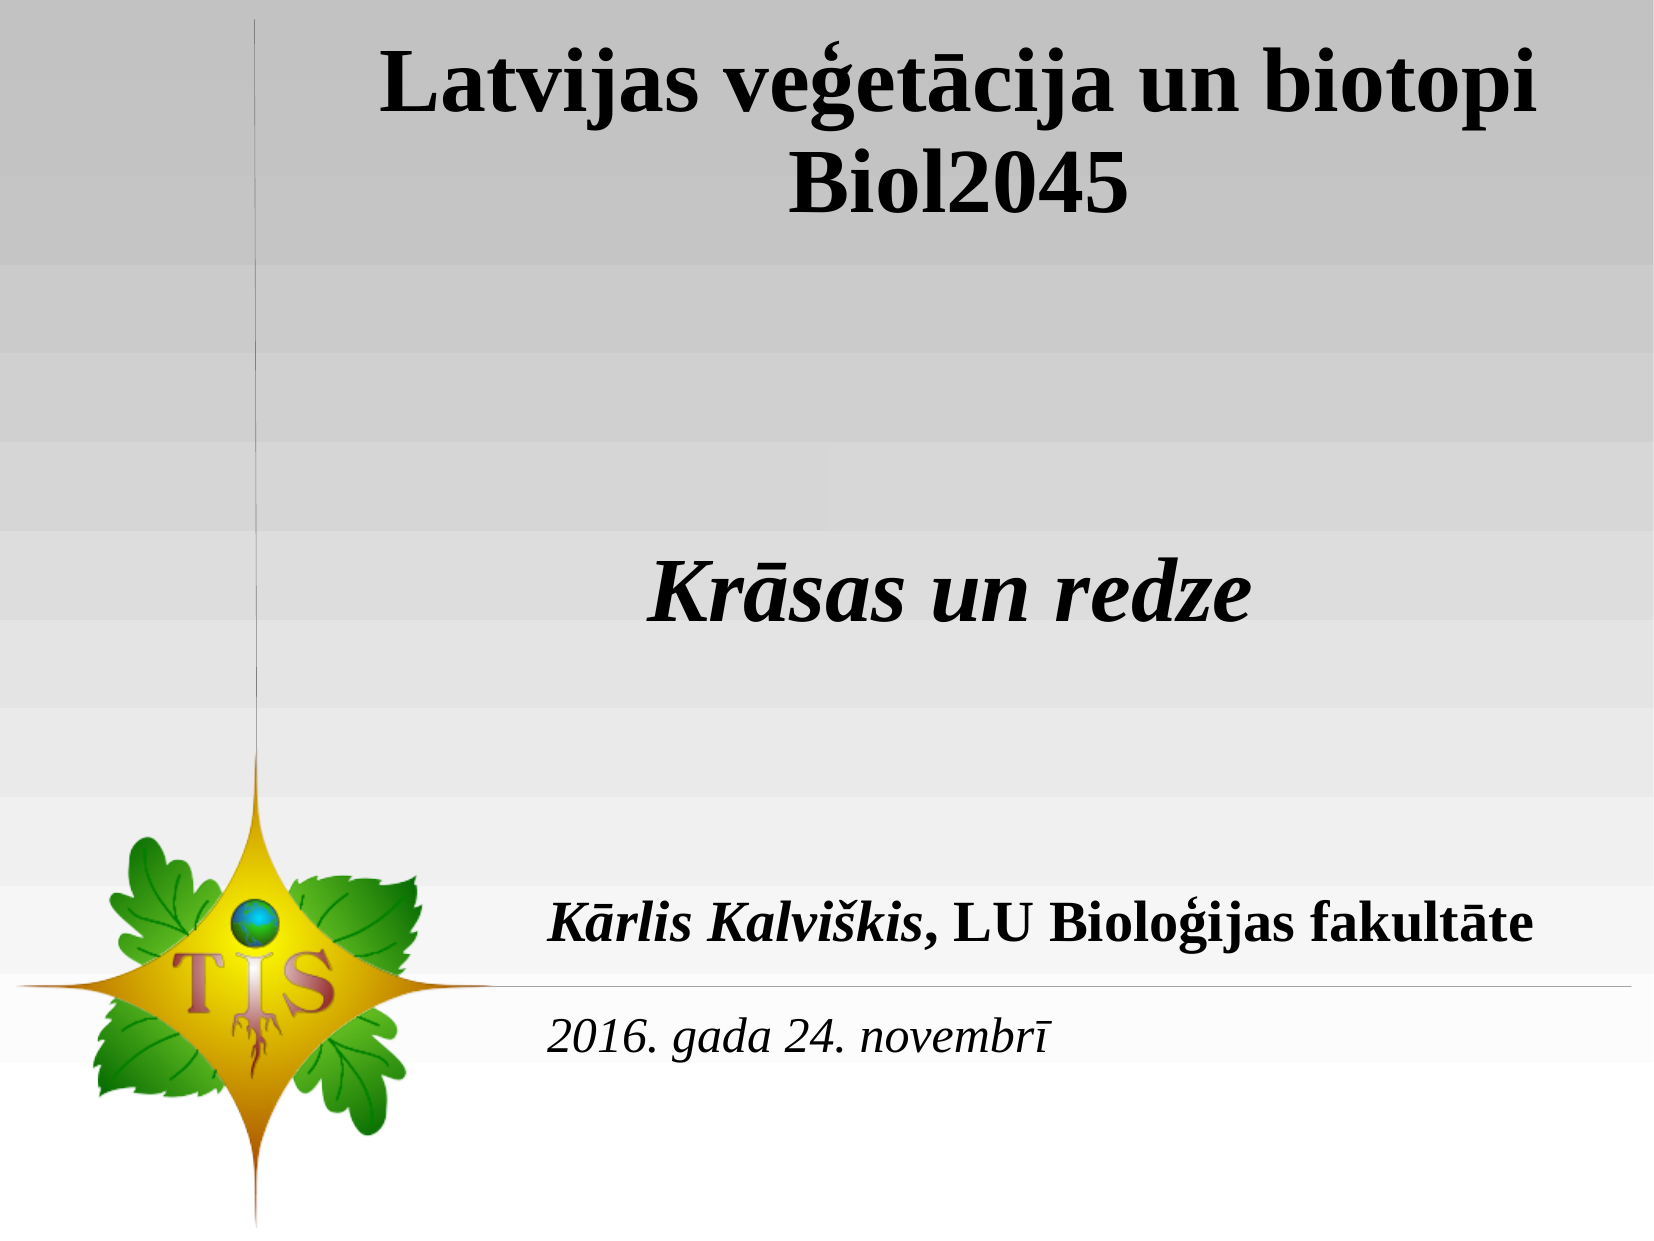

# Krāsas un redze
2016. gada 24. novembrī